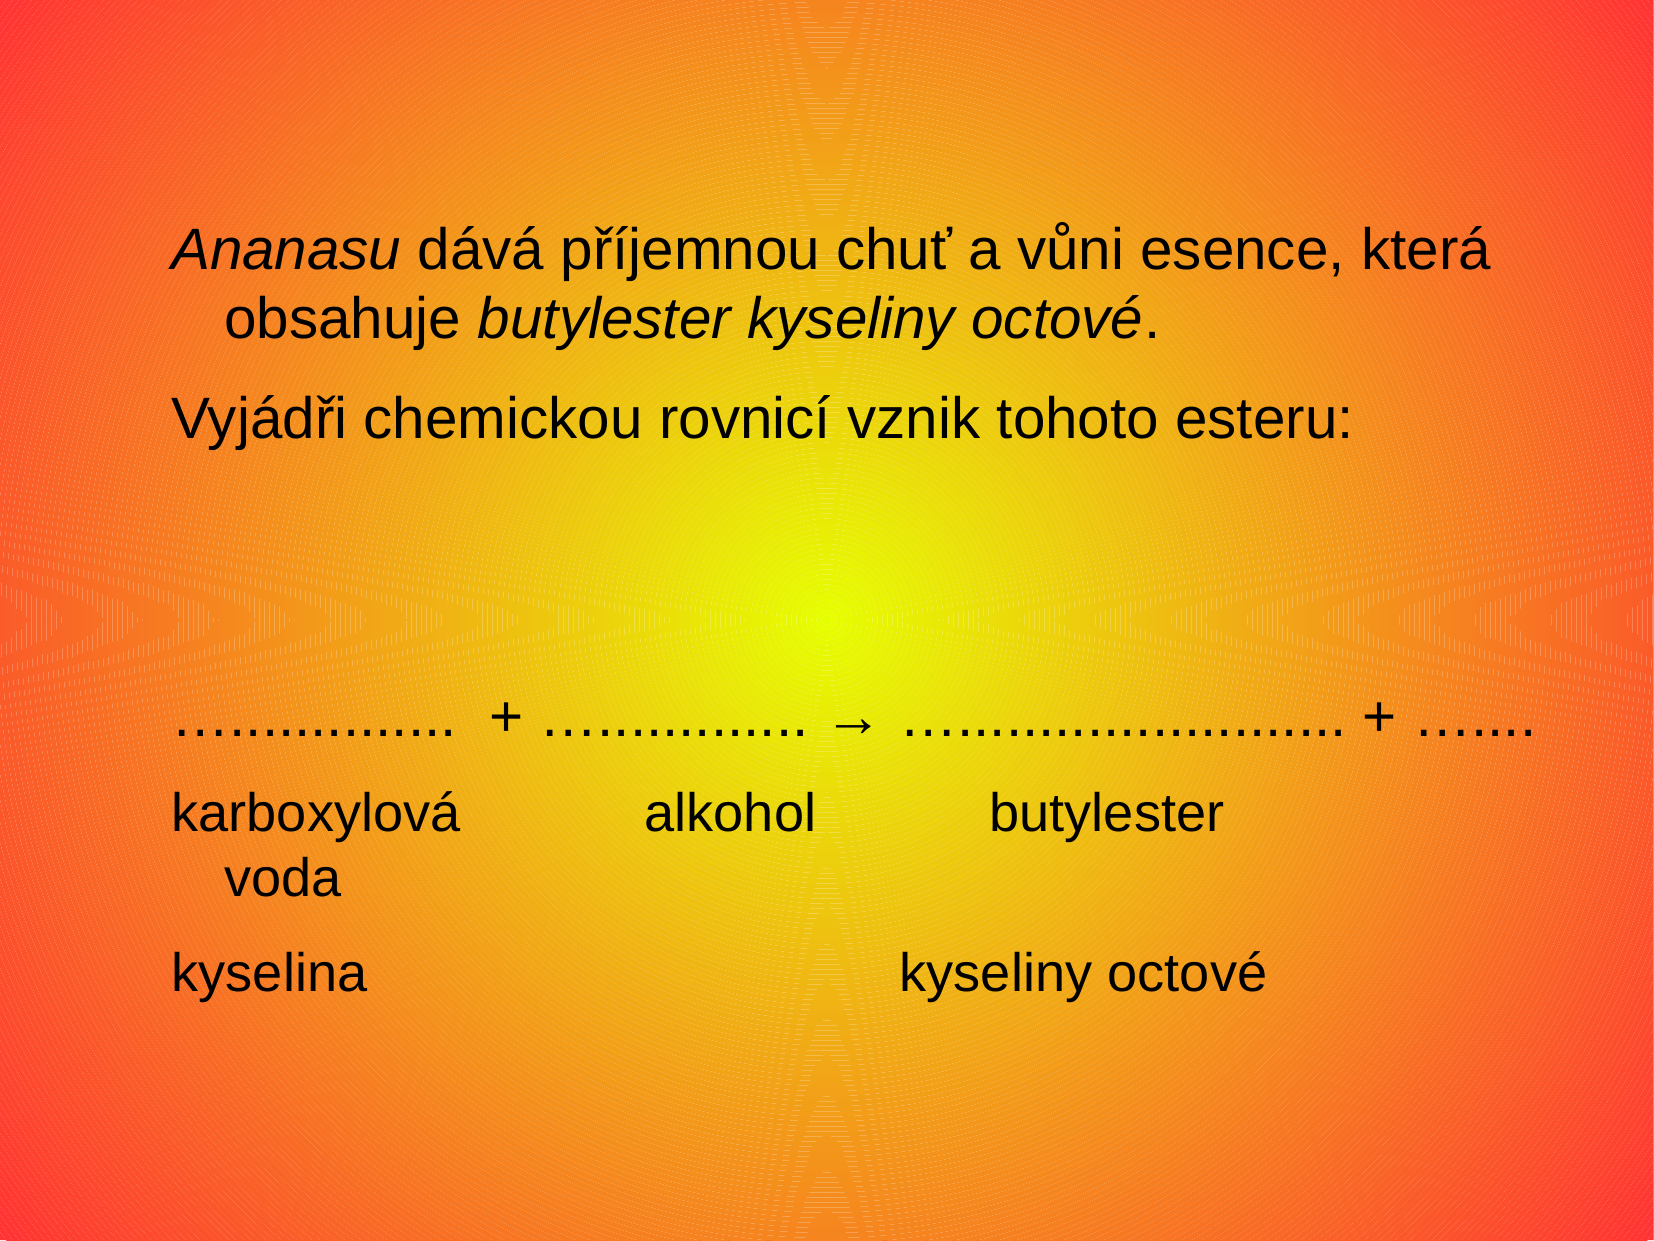

# Ananasu dává příjemnou chuť a vůni esence, která obsahuje butylester kyseliny octové.
Vyjádři chemickou rovnicí vznik tohoto esteru:
….............. + …............. → …........................ + …....
karboxylová		 alkohol			 butylester		 voda
kyselina							 kyseliny octové